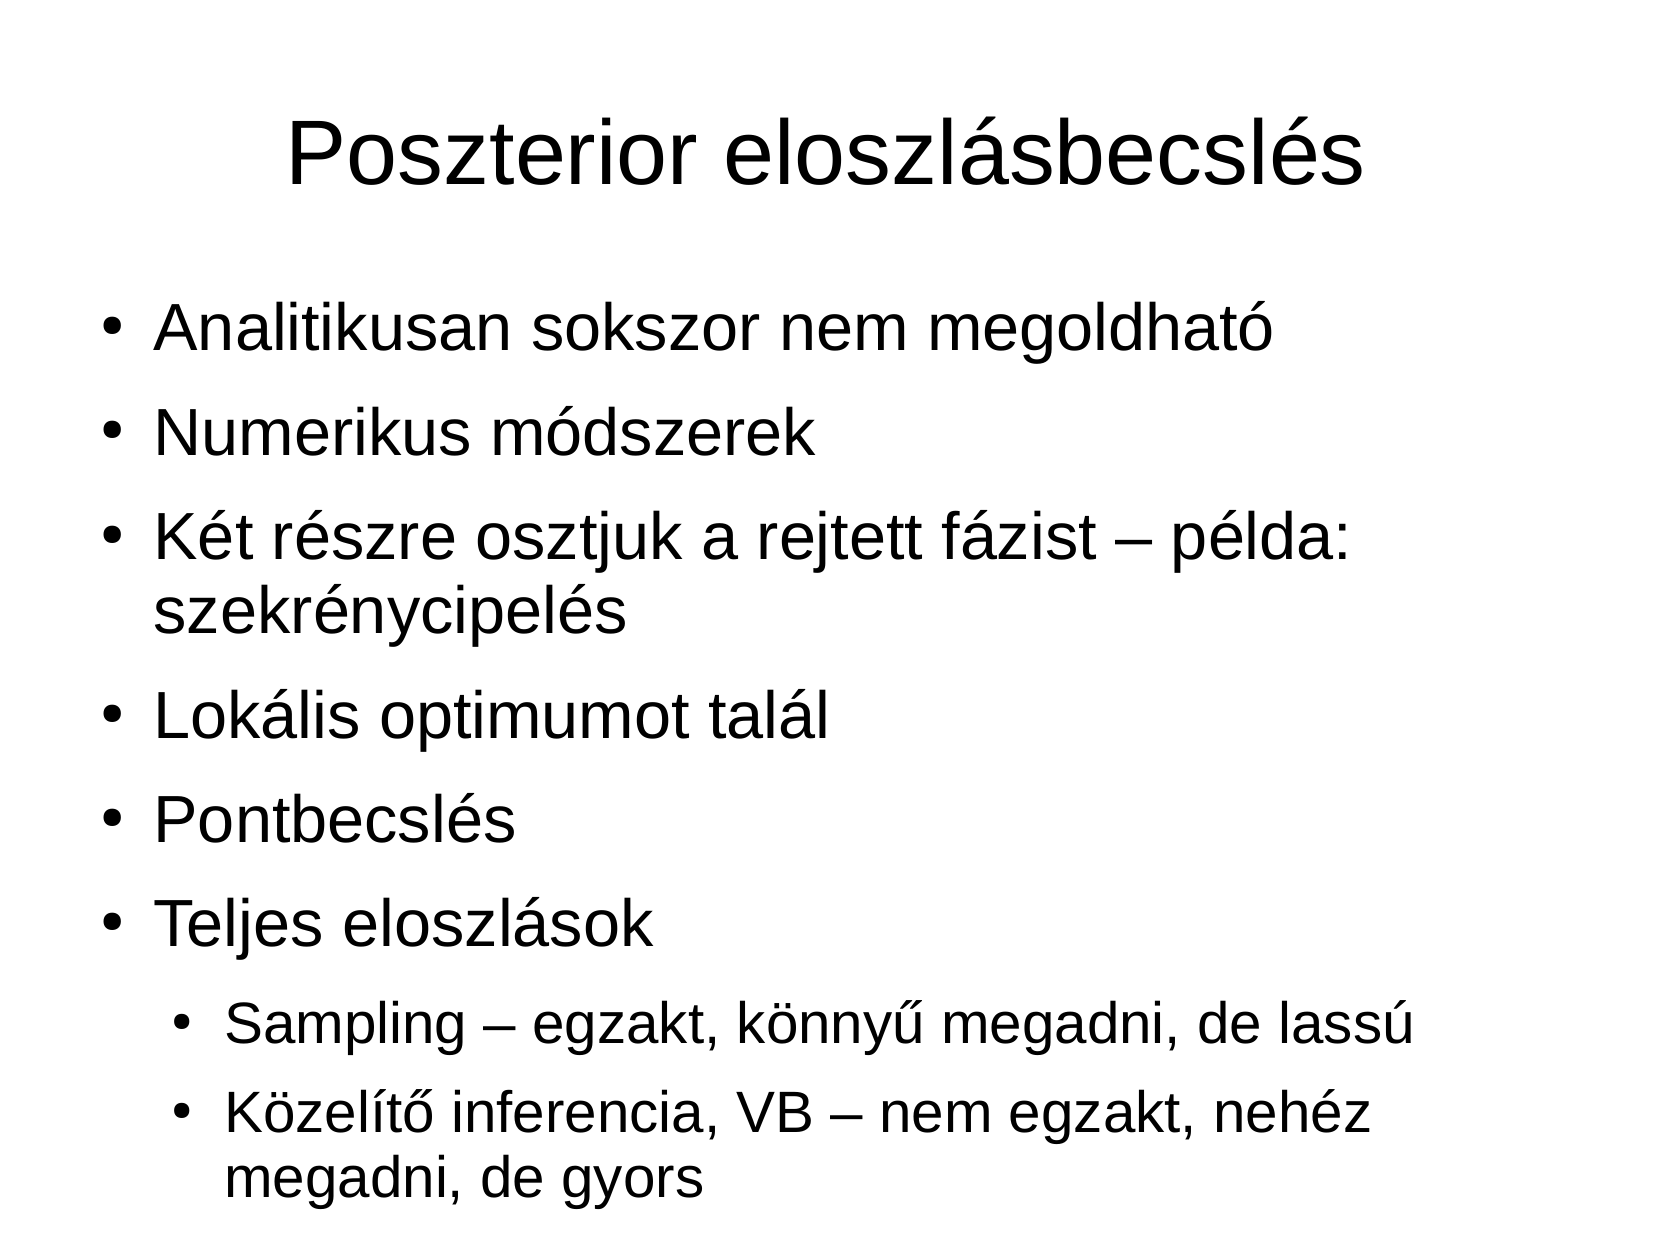

# Poszterior eloszlásbecslés
Analitikusan sokszor nem megoldható
Numerikus módszerek
Két részre osztjuk a rejtett fázist – példa: szekrénycipelés
Lokális optimumot talál
Pontbecslés
Teljes eloszlások
Sampling – egzakt, könnyű megadni, de lassú
Közelítő inferencia, VB – nem egzakt, nehéz megadni, de gyors